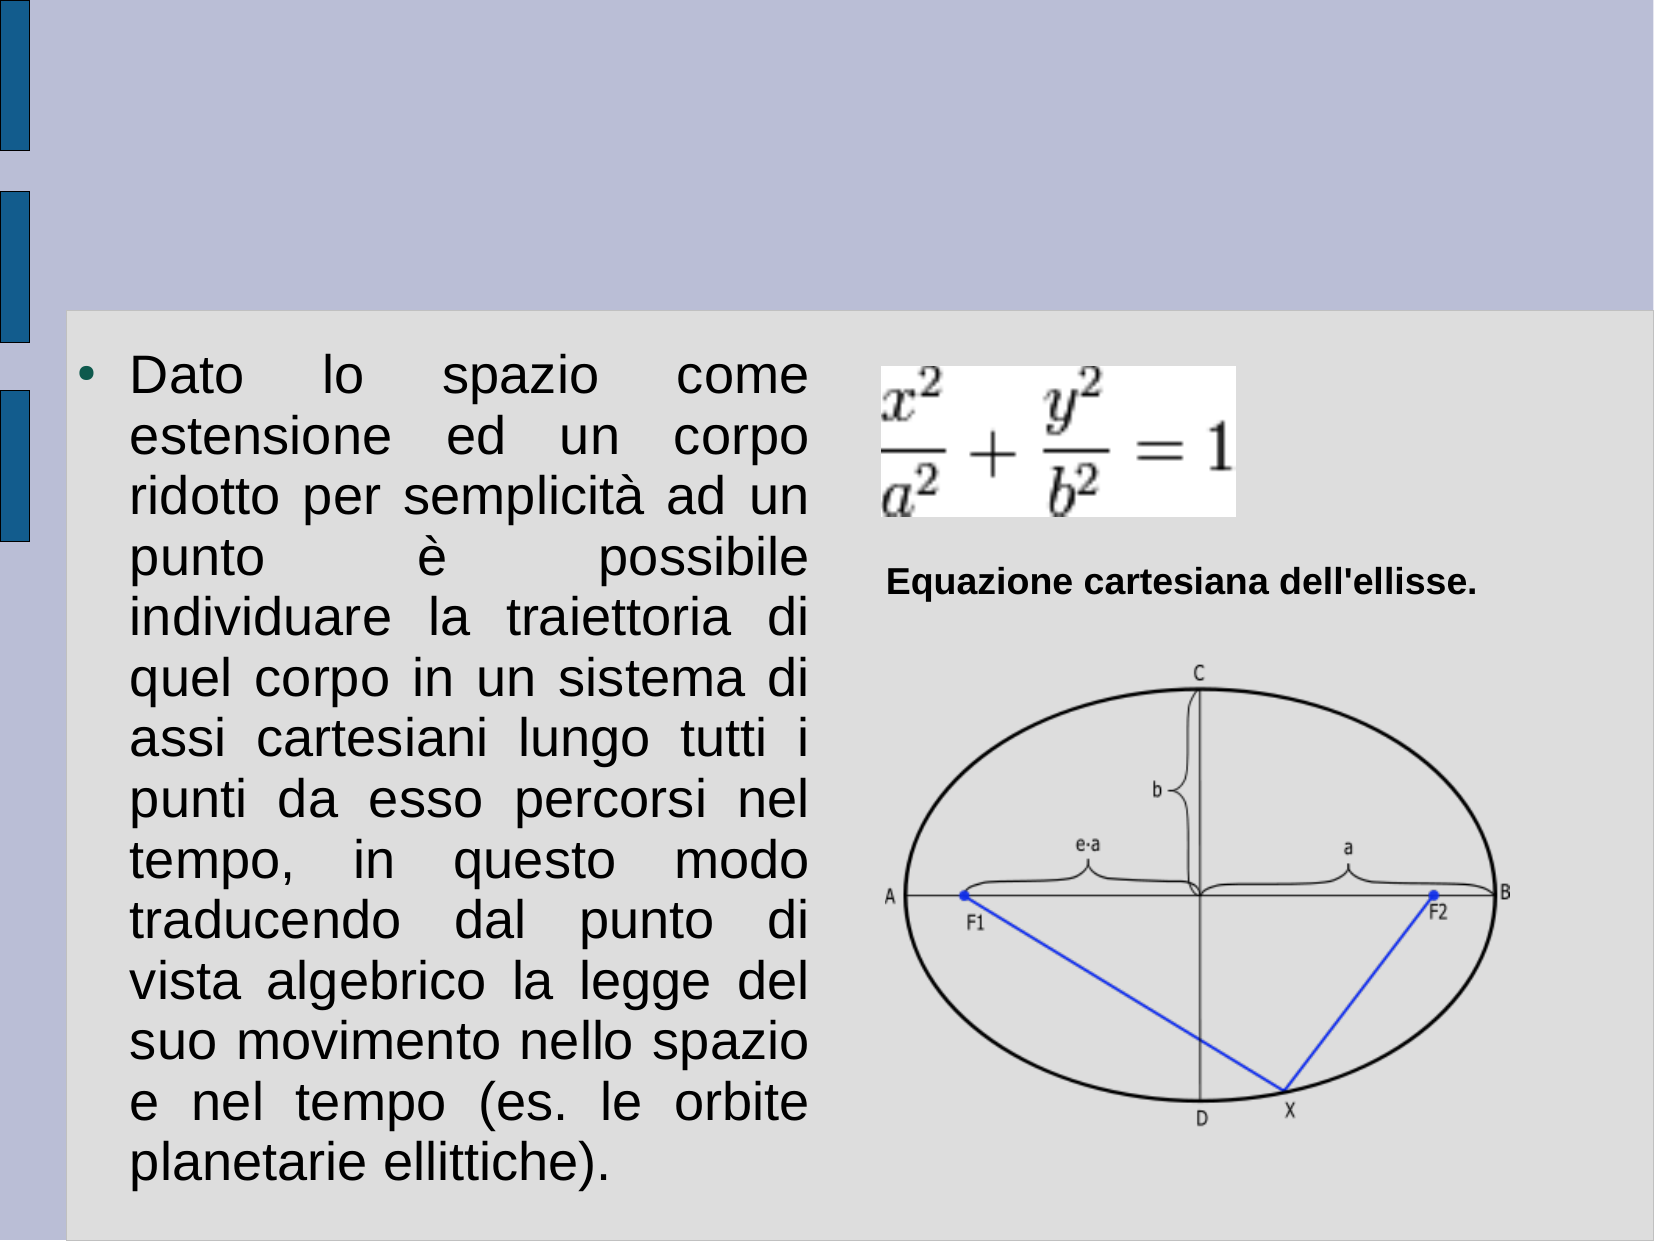

#
Dato lo spazio come estensione ed un corpo ridotto per semplicità ad un punto è possibile individuare la traiettoria di quel corpo in un sistema di assi cartesiani lungo tutti i punti da esso percorsi nel tempo, in questo modo traducendo dal punto di vista algebrico la legge del suo movimento nello spazio e nel tempo (es. le orbite planetarie ellittiche).
Equazione cartesiana dell'ellisse.